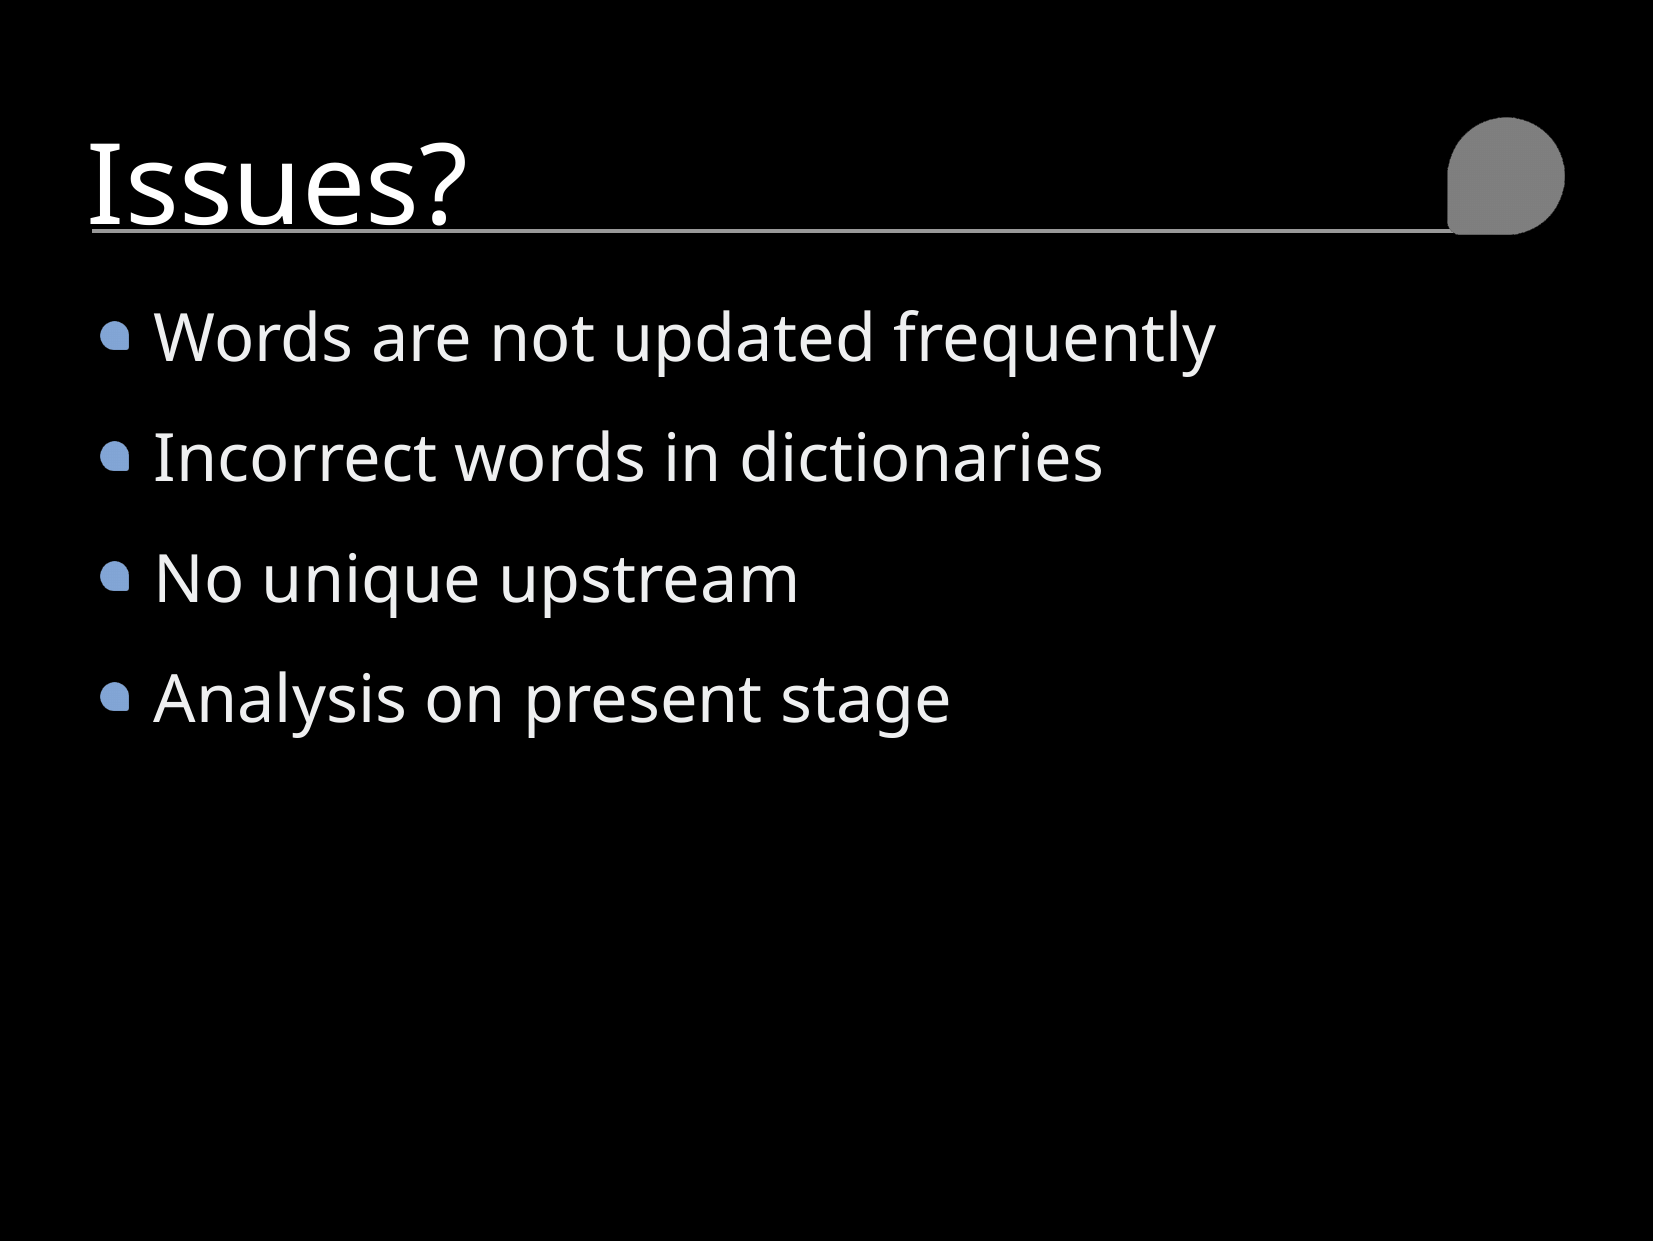

# Issues?
Words are not updated frequently
Incorrect words in dictionaries
No unique upstream
Analysis on present stage